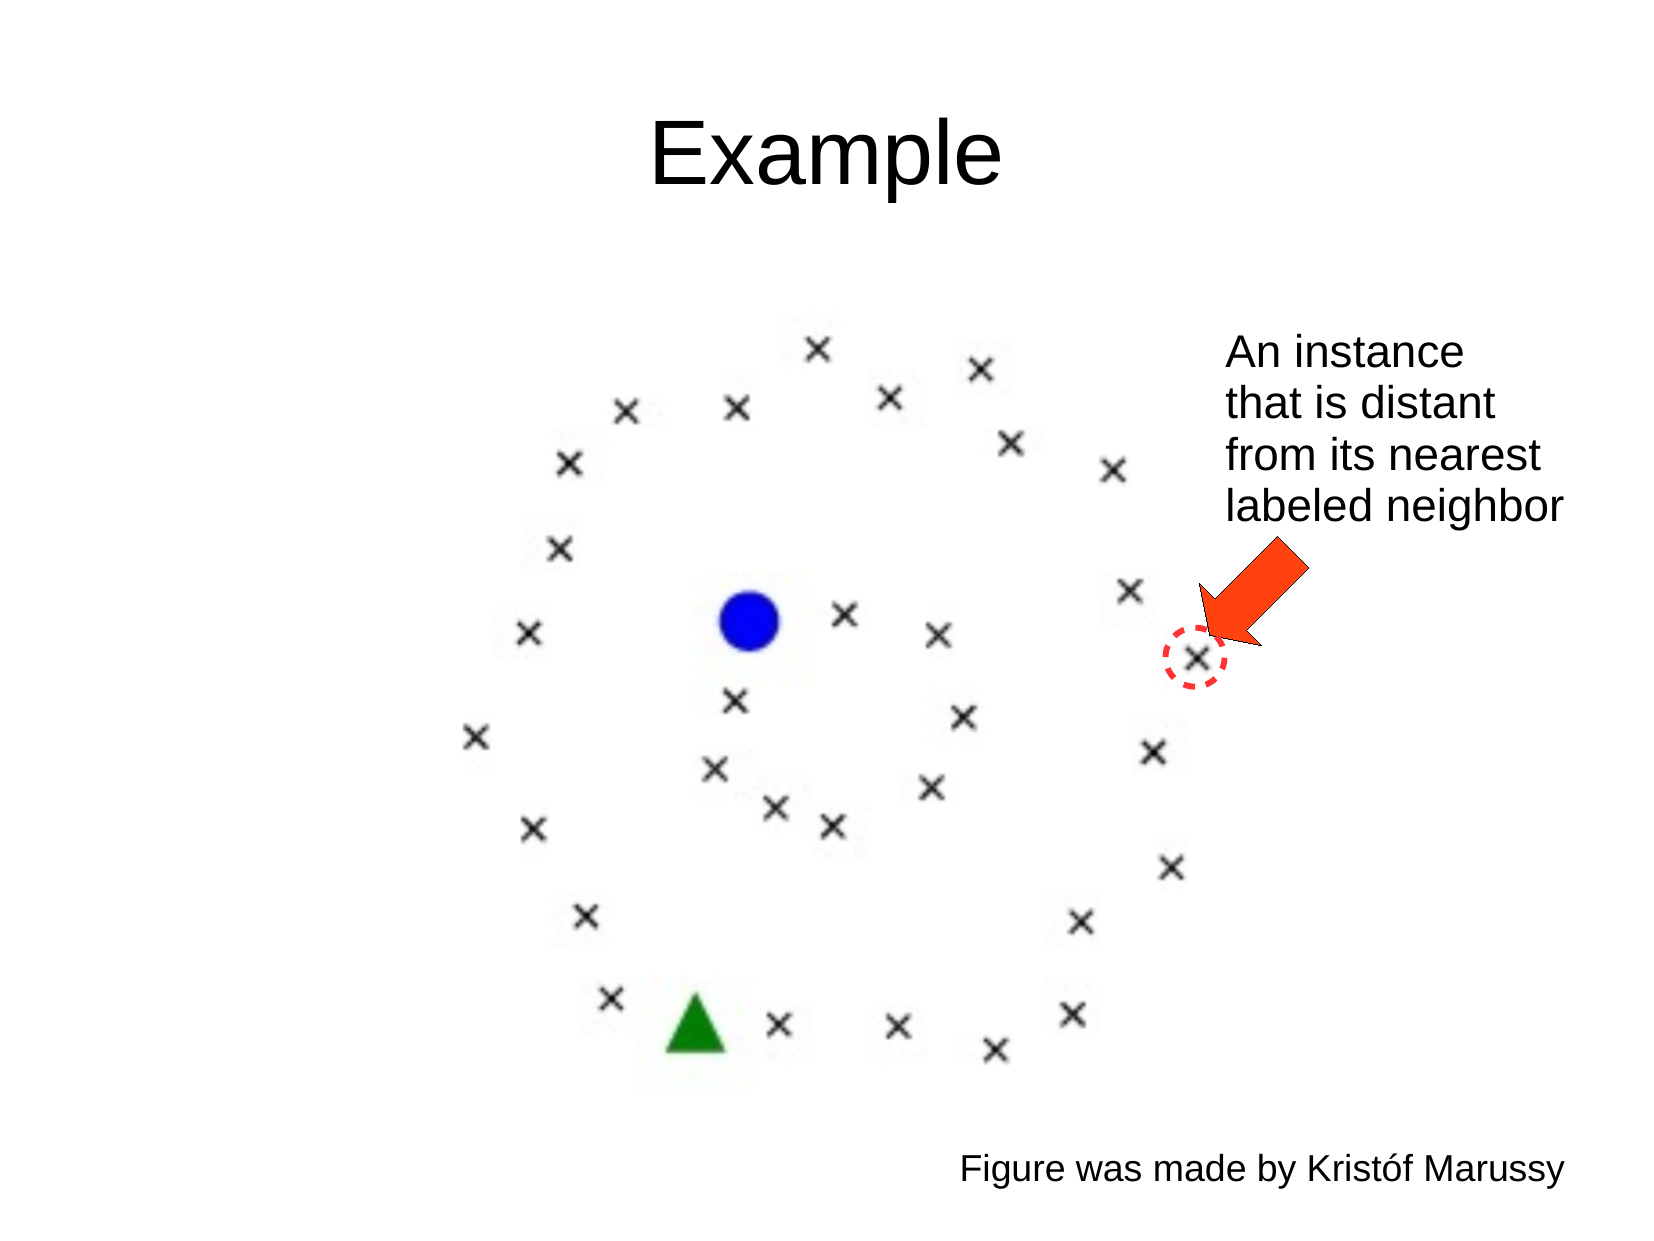

# Example
An instance
that is distant
from its nearest
labeled neighbor
Figure was made by Kristóf Marussy